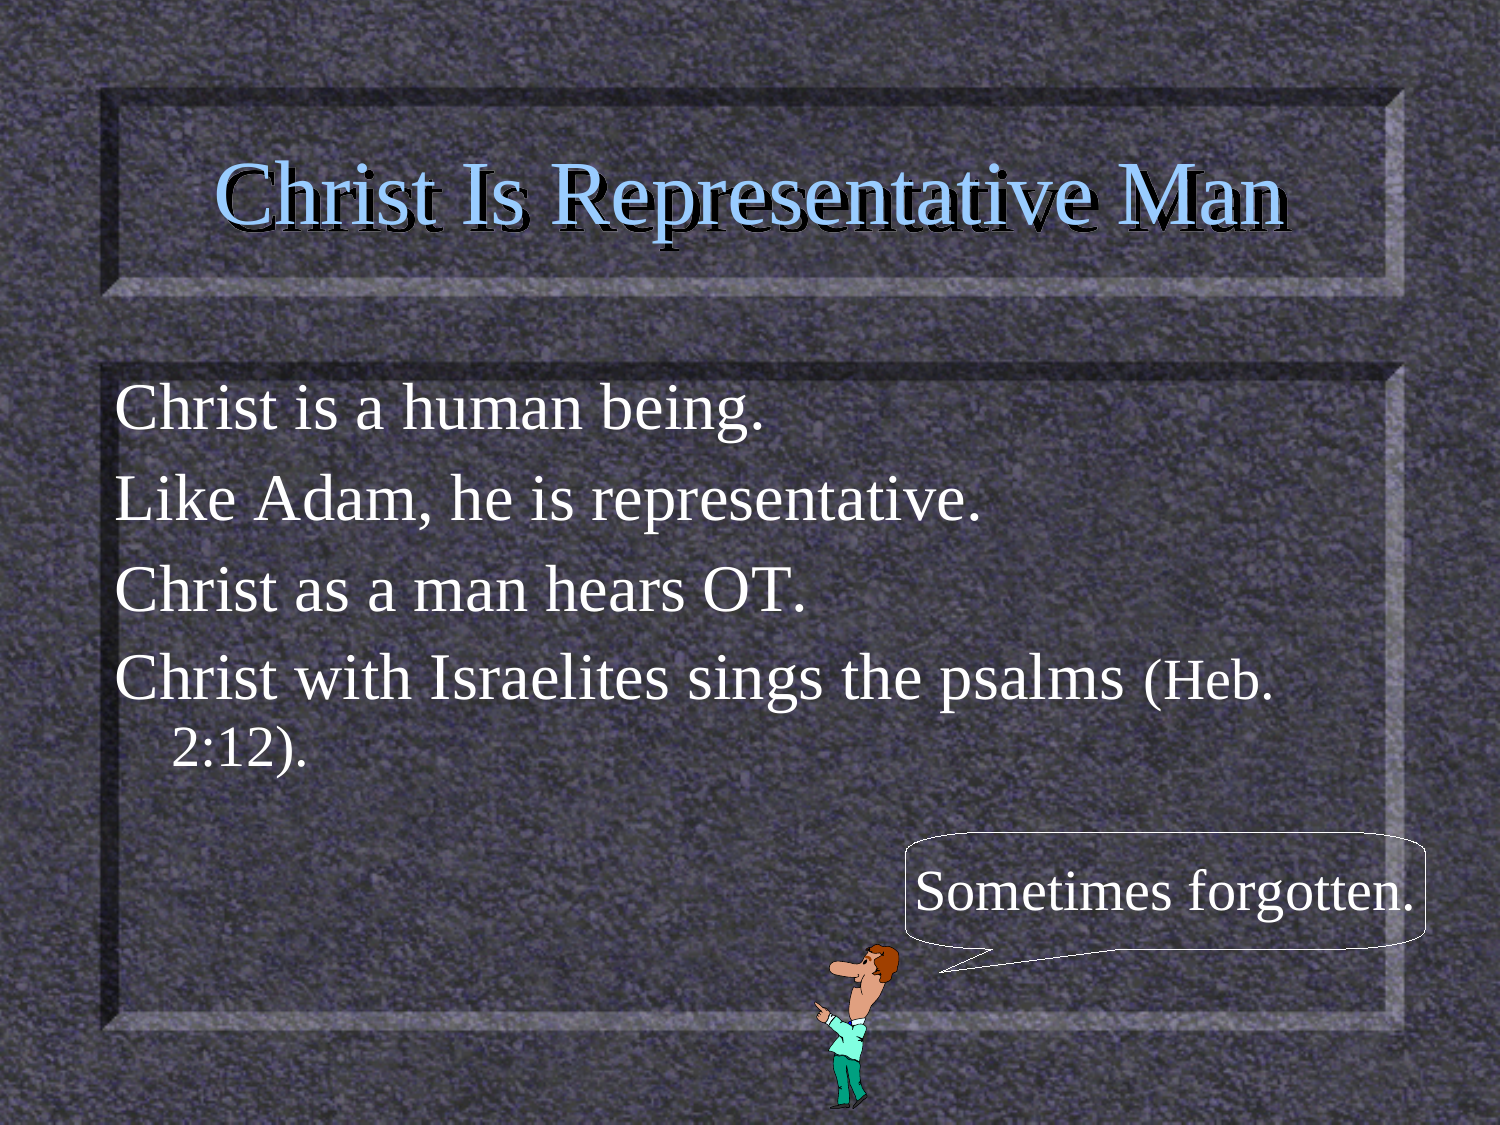

# Christ Is Representative Man
Christ is a human being.
Like Adam, he is representative.
Christ as a man hears OT.
Christ with Israelites sings the psalms (Heb. 2:12).
Sometimes forgotten.